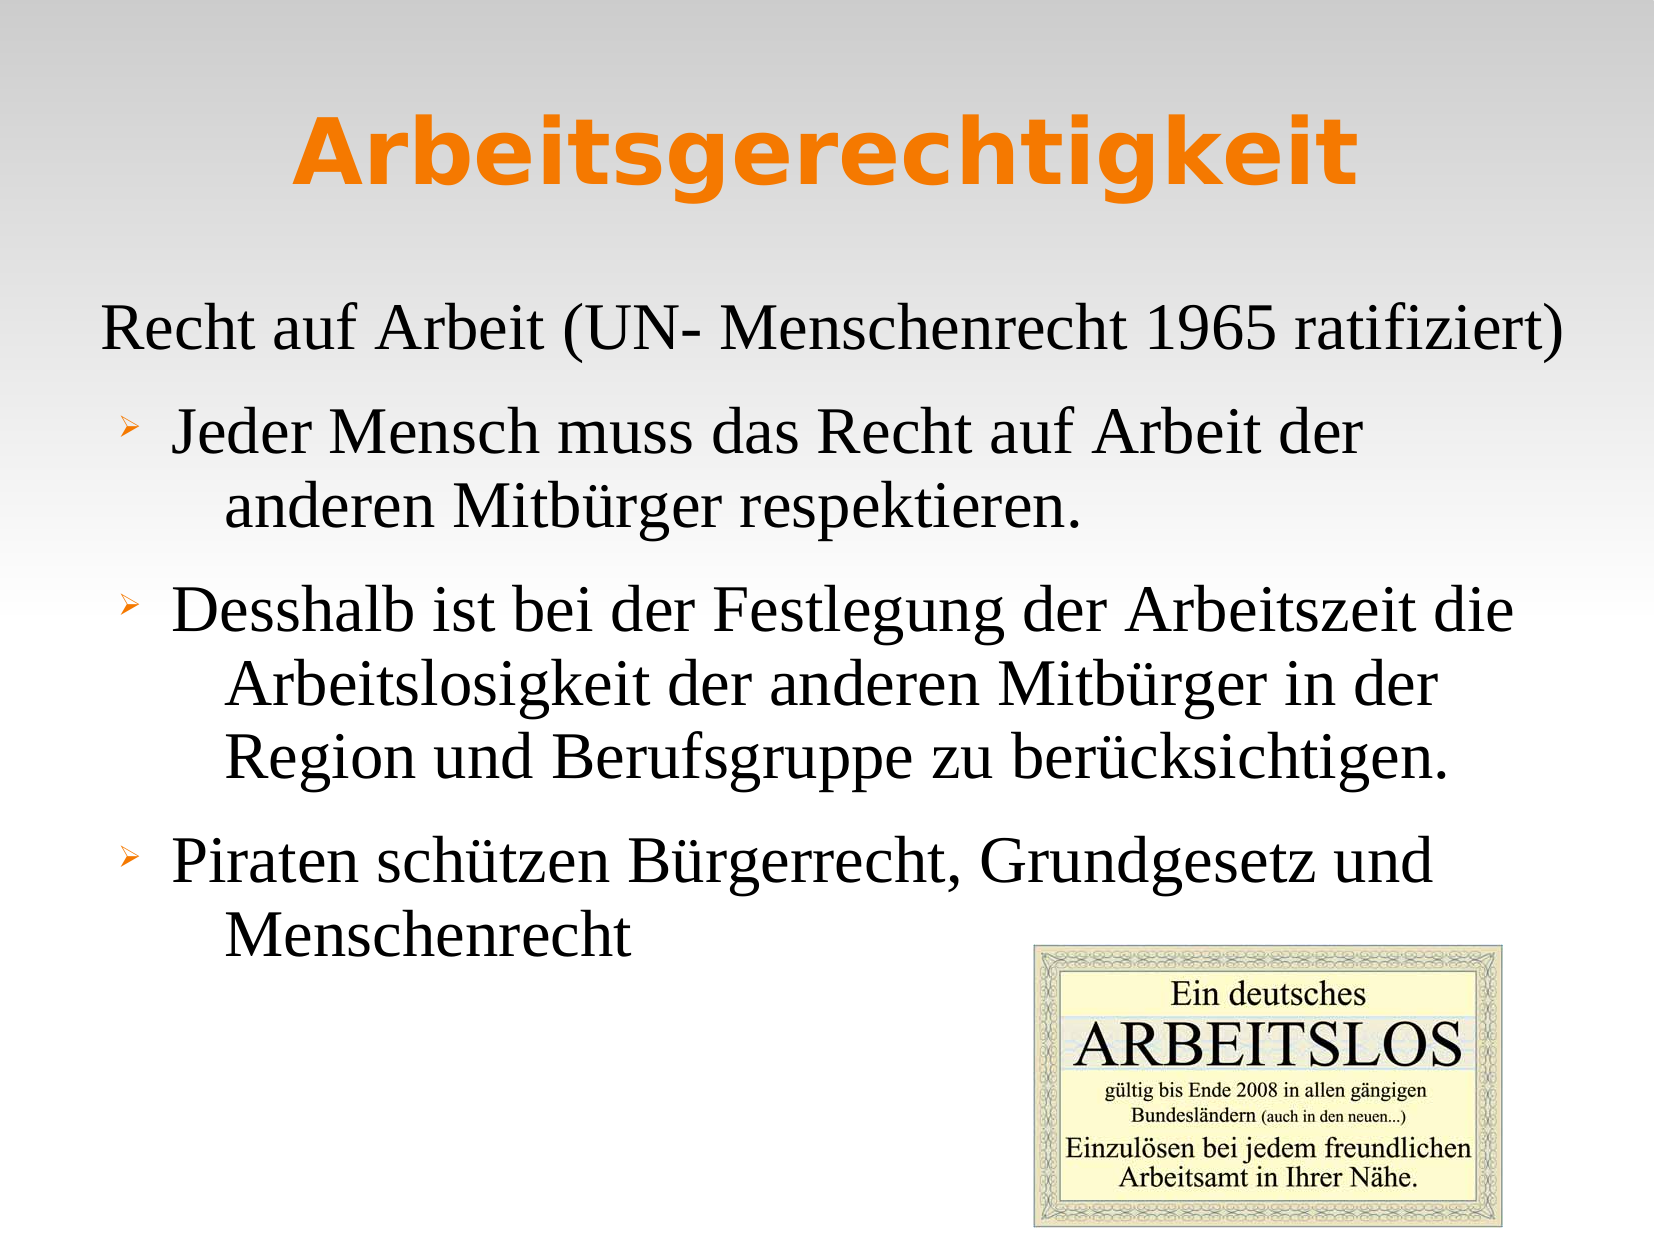

# Arbeitsgerechtigkeit
Recht auf Arbeit (UN- Menschenrecht 1965 ratifiziert)
Jeder Mensch muss das Recht auf Arbeit der anderen Mitbürger respektieren.
Desshalb ist bei der Festlegung der Arbeitszeit die Arbeitslosigkeit der anderen Mitbürger in der Region und Berufsgruppe zu berücksichtigen.
Piraten schützen Bürgerrecht, Grundgesetz und Menschenrecht